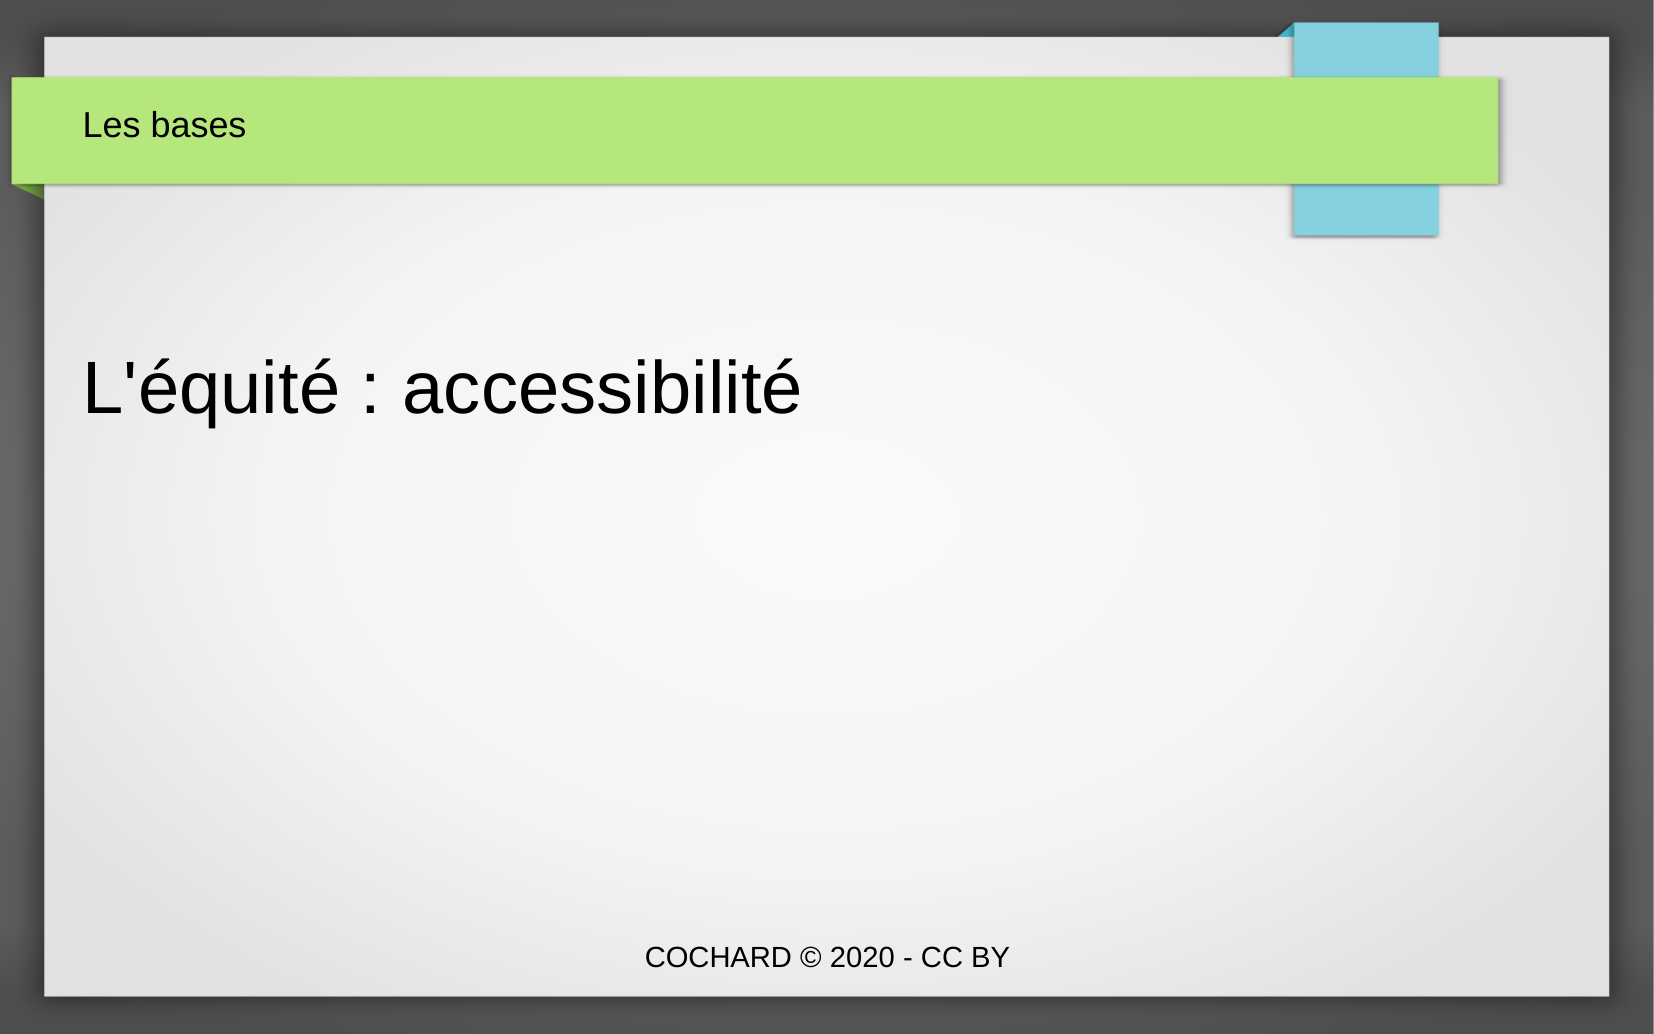

# Les bases
L'équité : accessibilité
COCHARD © 2020 - CC BY